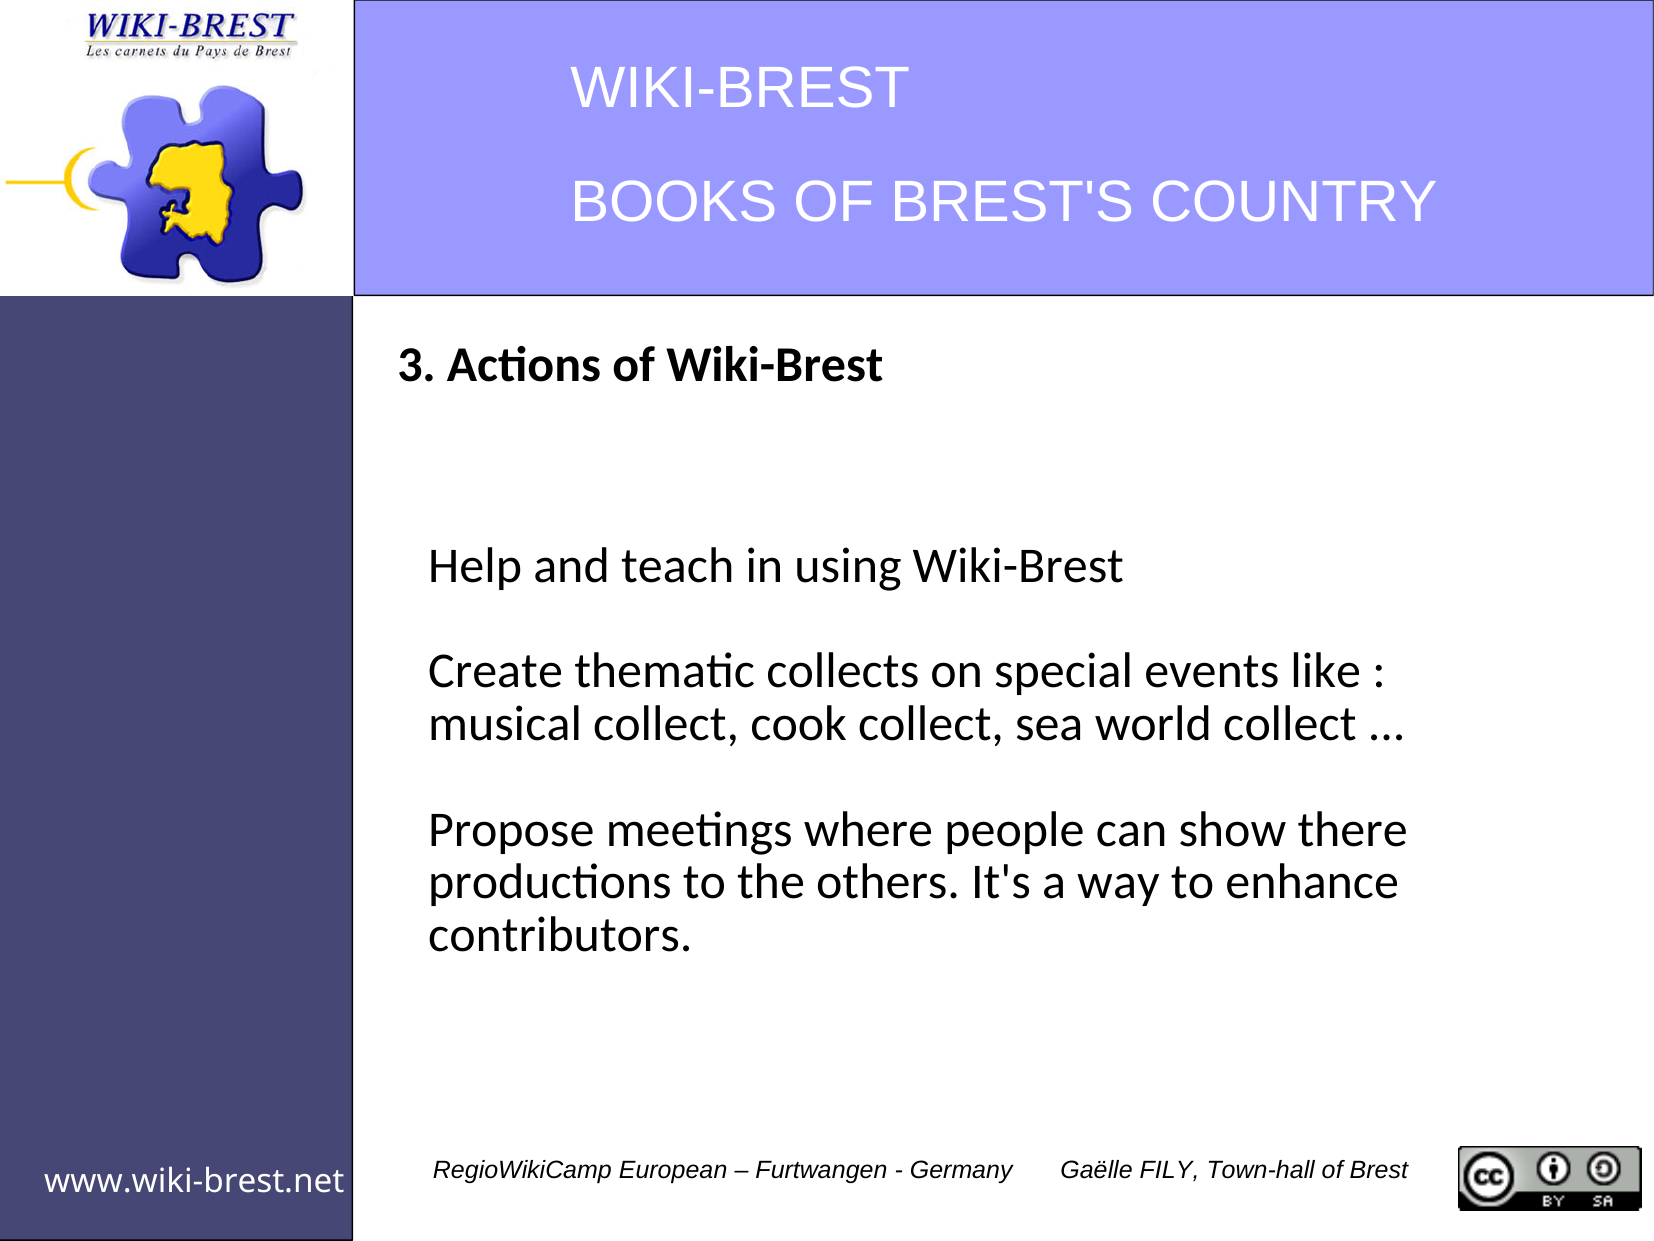

3. Actions of Wiki-Brest
Help and teach in using Wiki-Brest
Create thematic collects on special events like : musical collect, cook collect, sea world collect ...
Propose meetings where people can show there productions to the others. It's a way to enhance contributors.